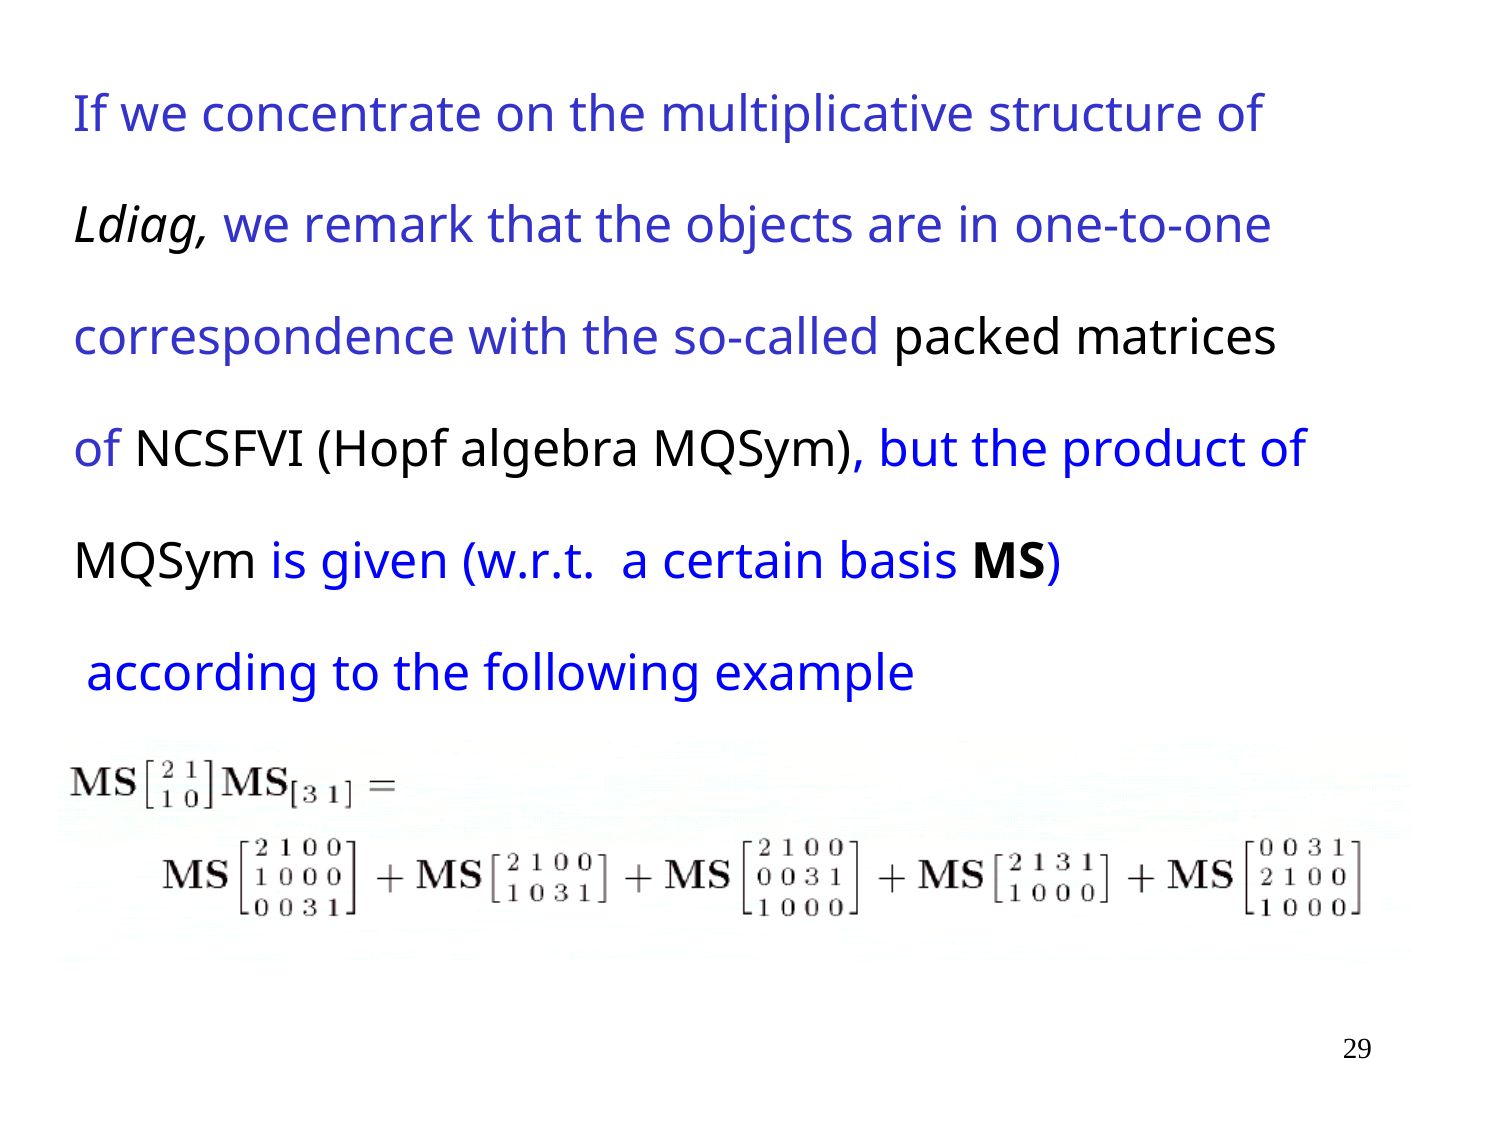

If we concentrate on the multiplicative structure of
Ldiag, we remark that the objects are in one-to-one
correspondence with the so-called packed matrices
of NCSFVI (Hopf algebra MQSym), but the product of
MQSym is given (w.r.t. a certain basis MS)
 according to the following example
29